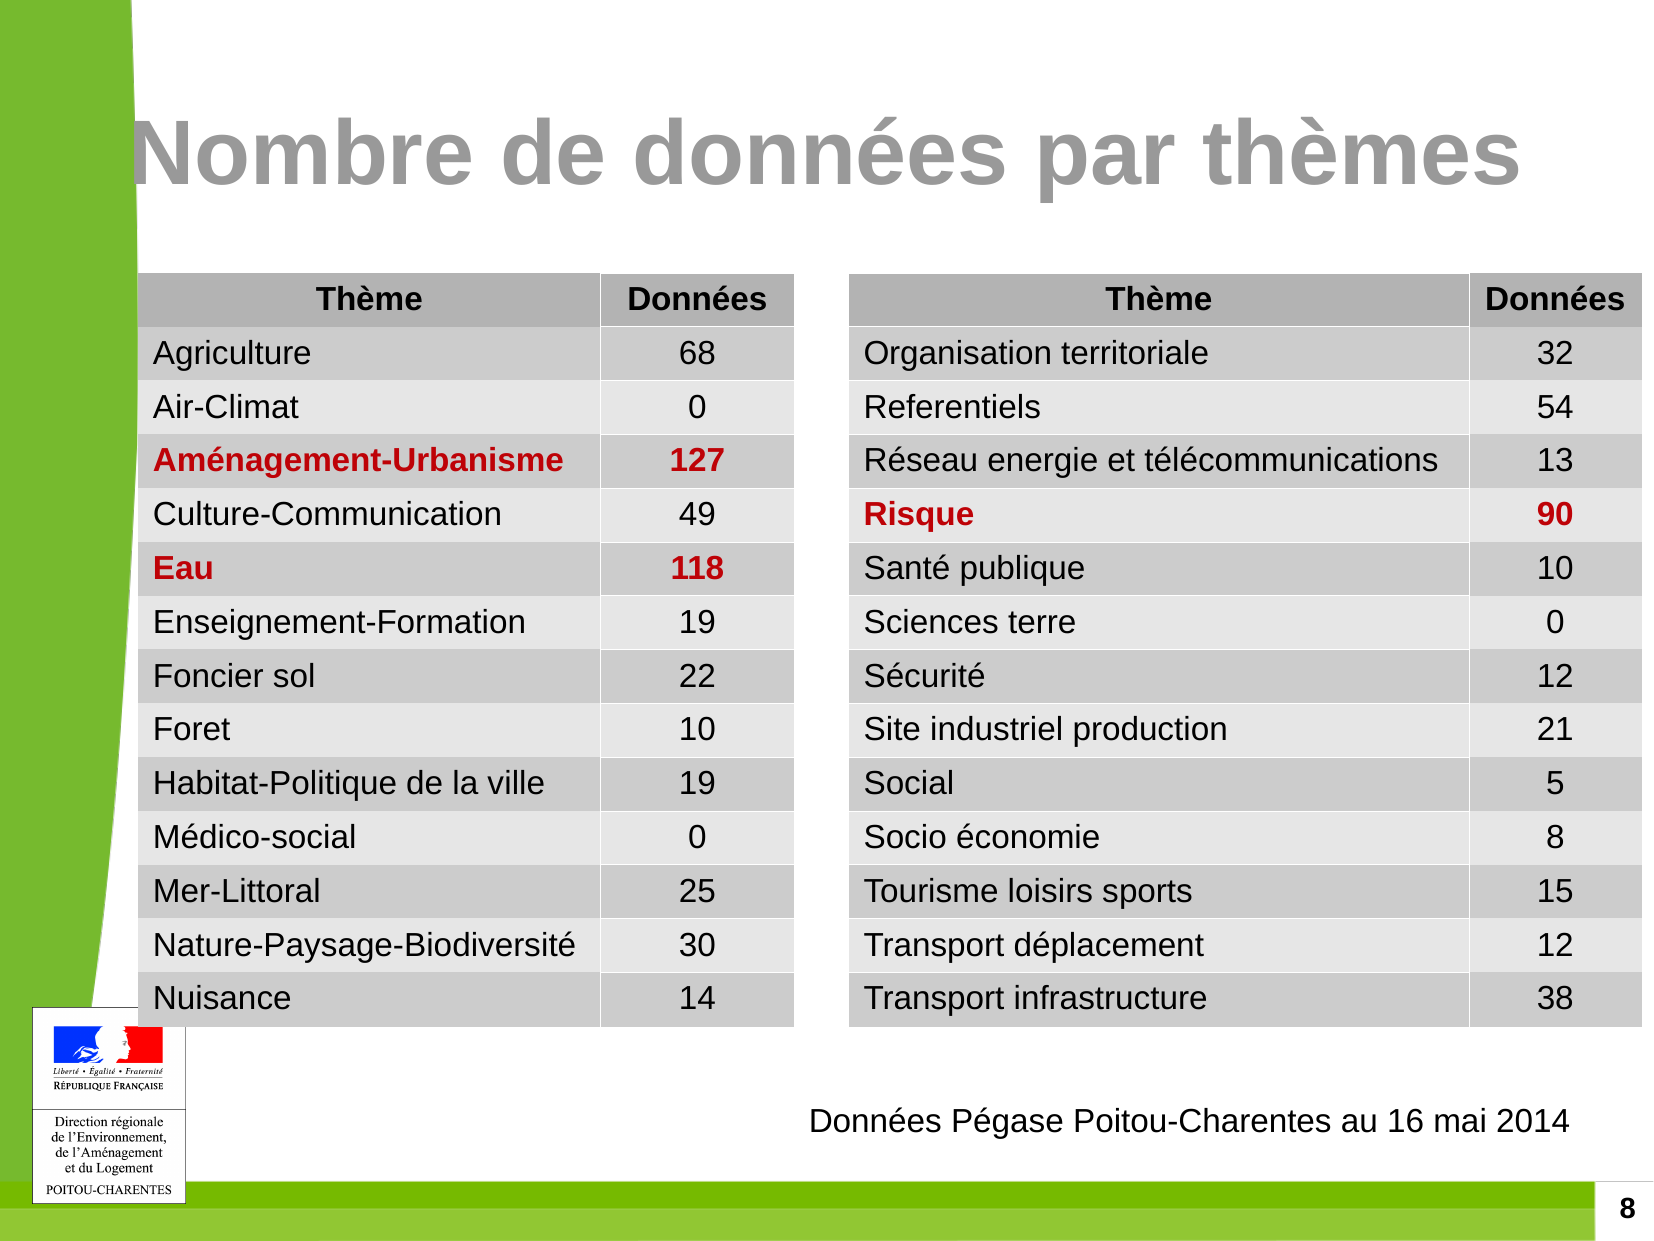

# Nombre de données par thèmes
| Thème | Données | | Thème | Données |
| --- | --- | --- | --- | --- |
| Agriculture | 68 | | Organisation territoriale | 32 |
| Air-Climat | 0 | | Referentiels | 54 |
| Aménagement-Urbanisme | 127 | | Réseau energie et télécommunications | 13 |
| Culture-Communication | 49 | | Risque | 90 |
| Eau | 118 | | Santé publique | 10 |
| Enseignement-Formation | 19 | | Sciences terre | 0 |
| Foncier sol | 22 | | Sécurité | 12 |
| Foret | 10 | | Site industriel production | 21 |
| Habitat-Politique de la ville | 19 | | Social | 5 |
| Médico-social | 0 | | Socio économie | 8 |
| Mer-Littoral | 25 | | Tourisme loisirs sports | 15 |
| Nature-Paysage-Biodiversité | 30 | | Transport déplacement | 12 |
| Nuisance | 14 | | Transport infrastructure | 38 |
Données Pégase Poitou-Charentes au 16 mai 2014